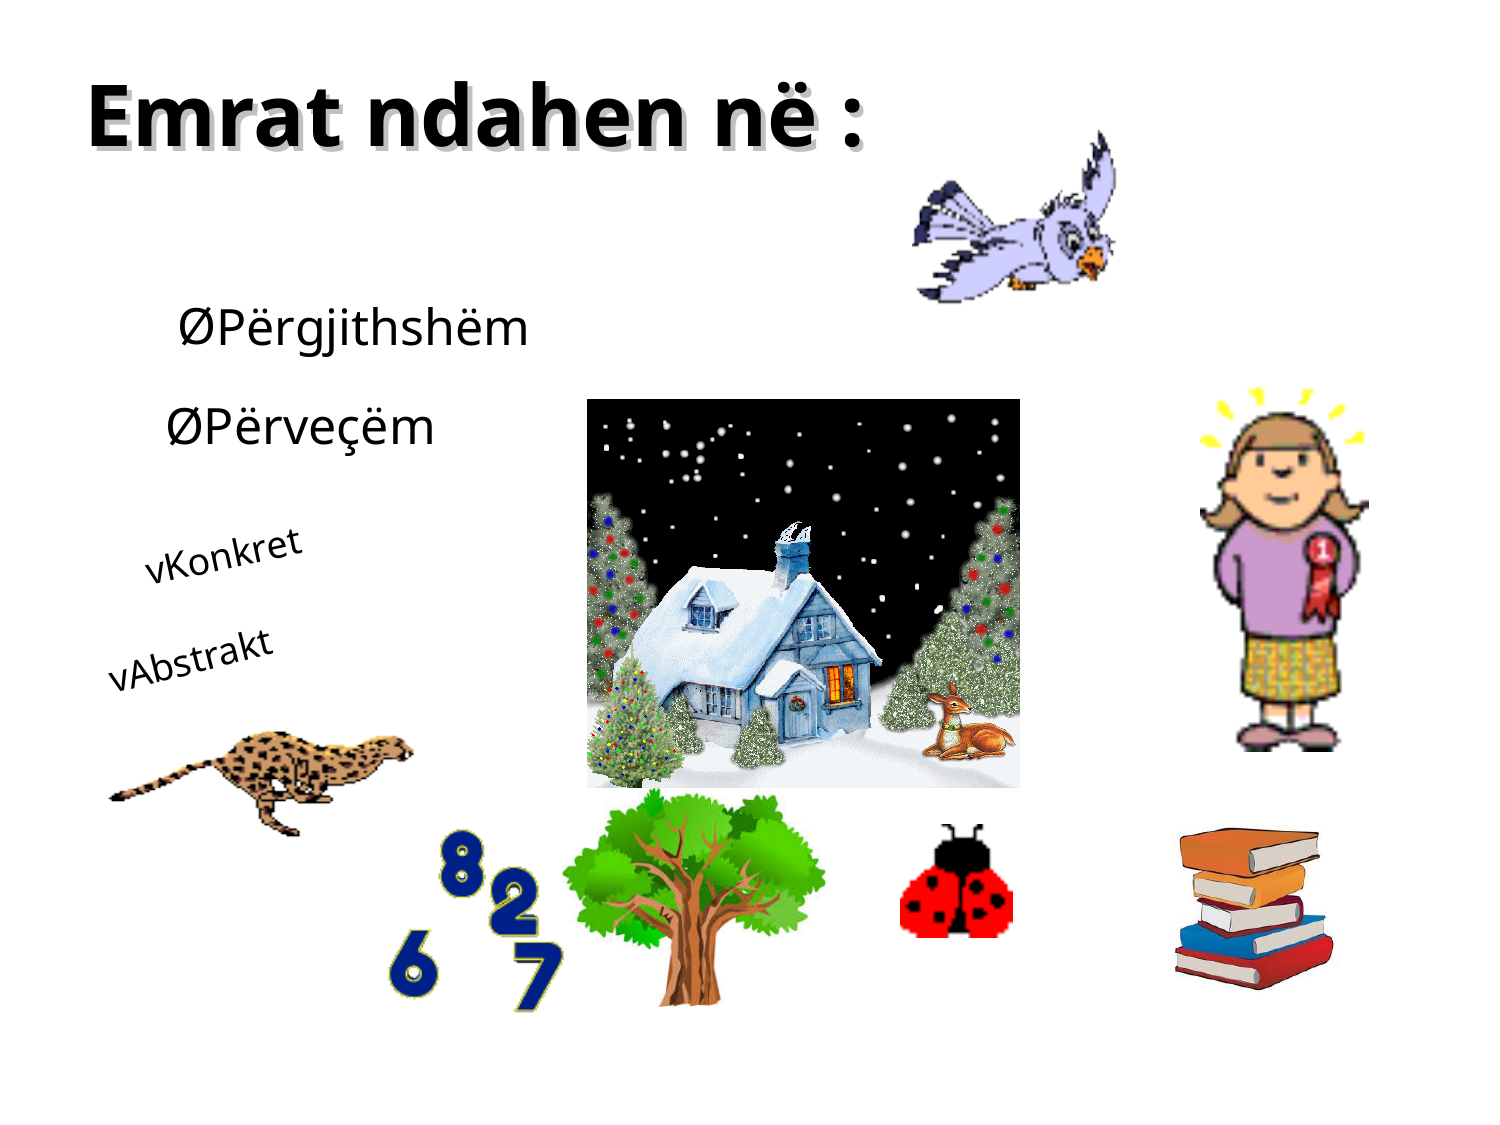

# Emrat ndahen në :
Përgjithshëm
Përveçëm
Konkret
Abstrakt